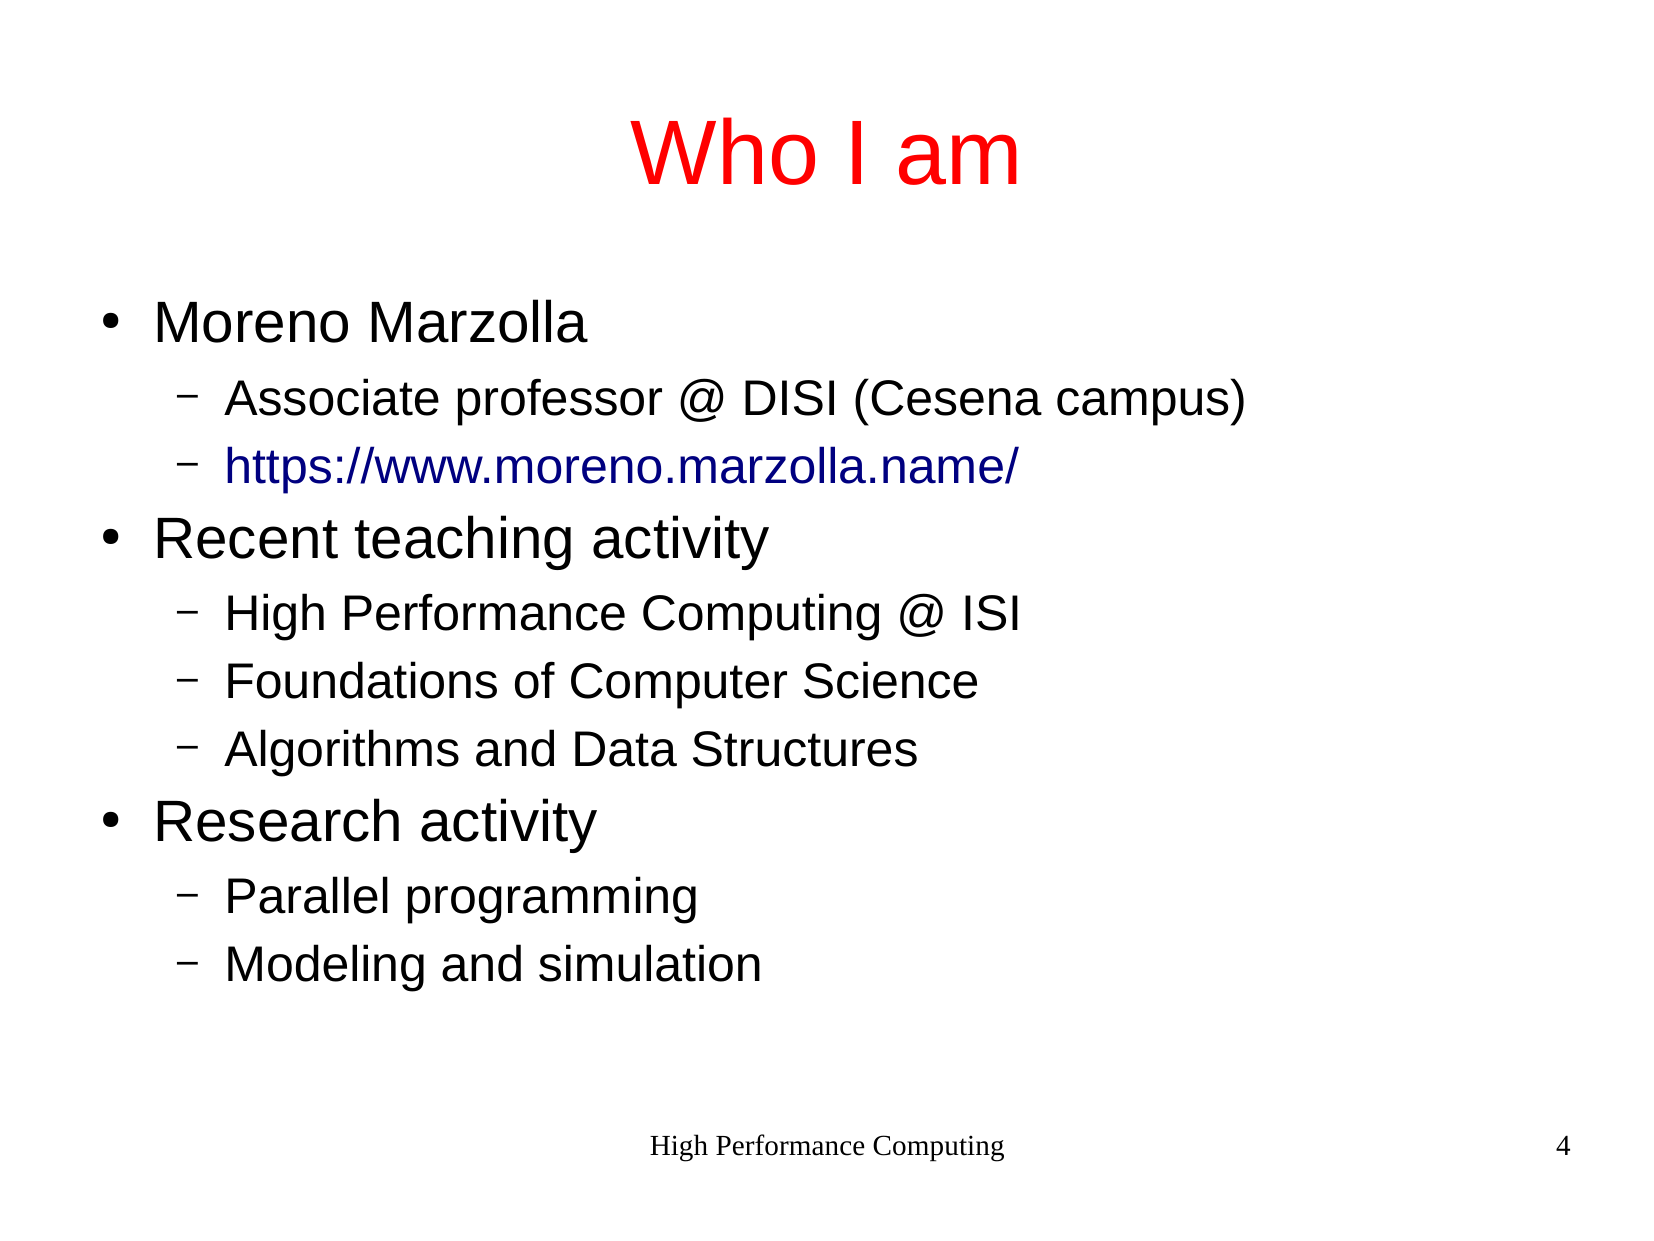

# Who I am
Moreno Marzolla
Associate professor @ DISI (Cesena campus)
https://www.moreno.marzolla.name/
Recent teaching activity
High Performance Computing @ ISI
Foundations of Computer Science
Algorithms and Data Structures
Research activity
Parallel programming
Modeling and simulation
High Performance Computing
4